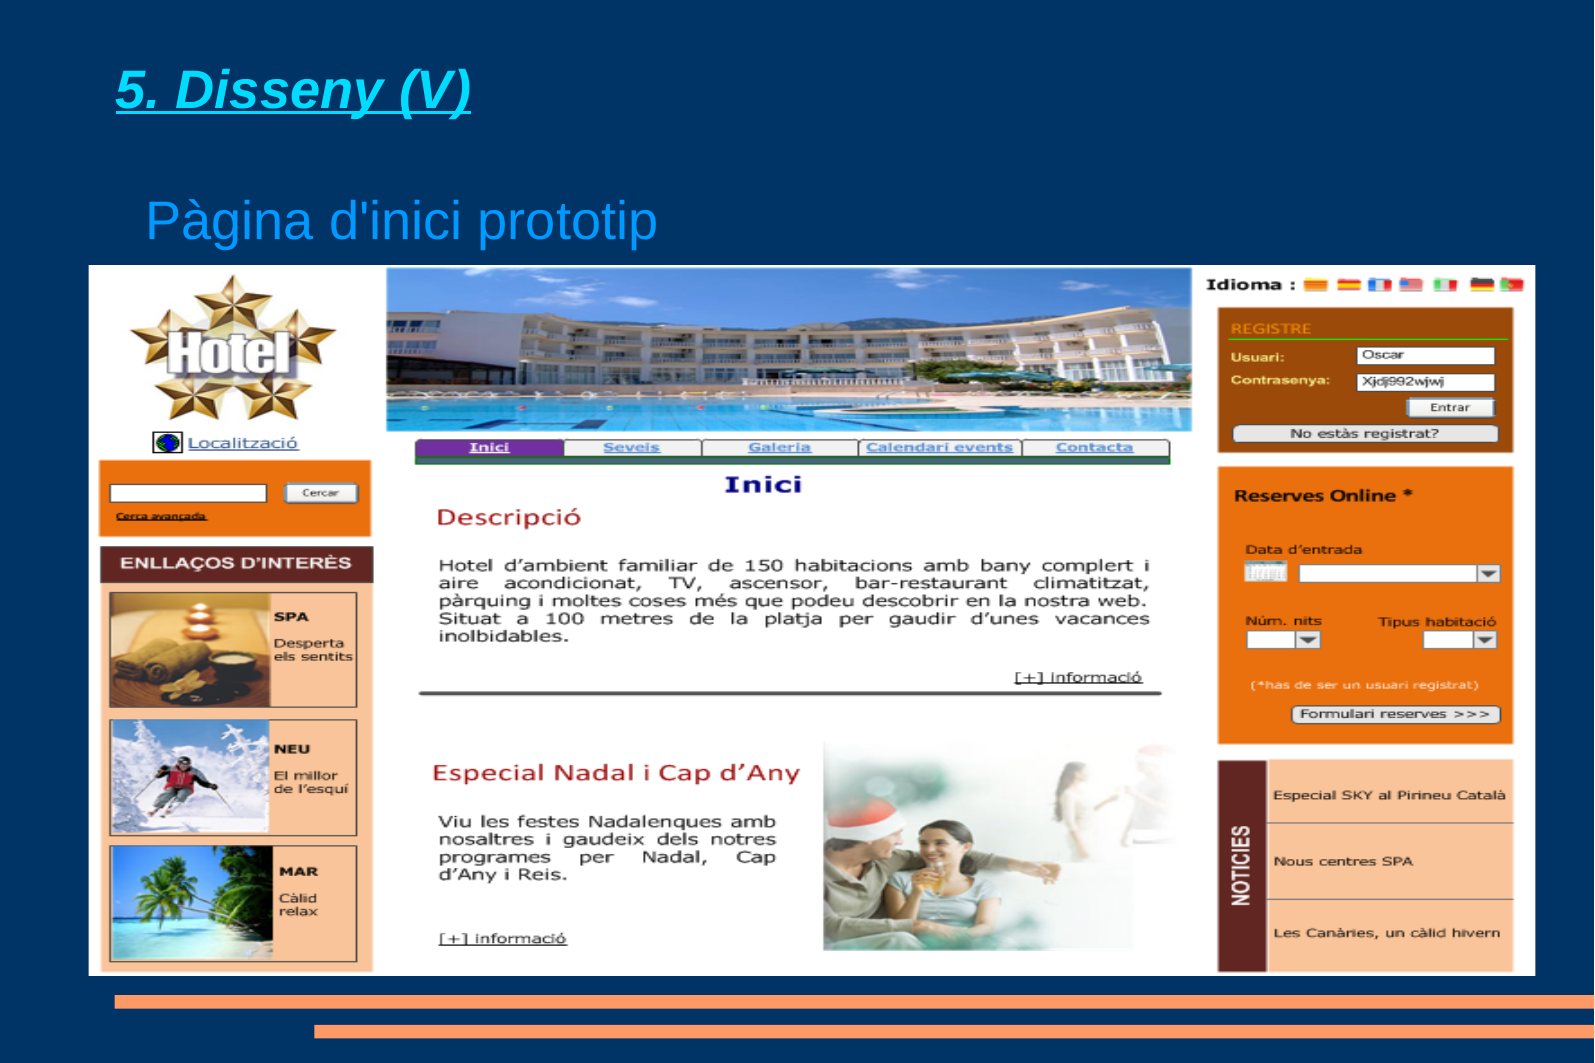

# 5. Disseny (V)
Pàgina d'inici prototip